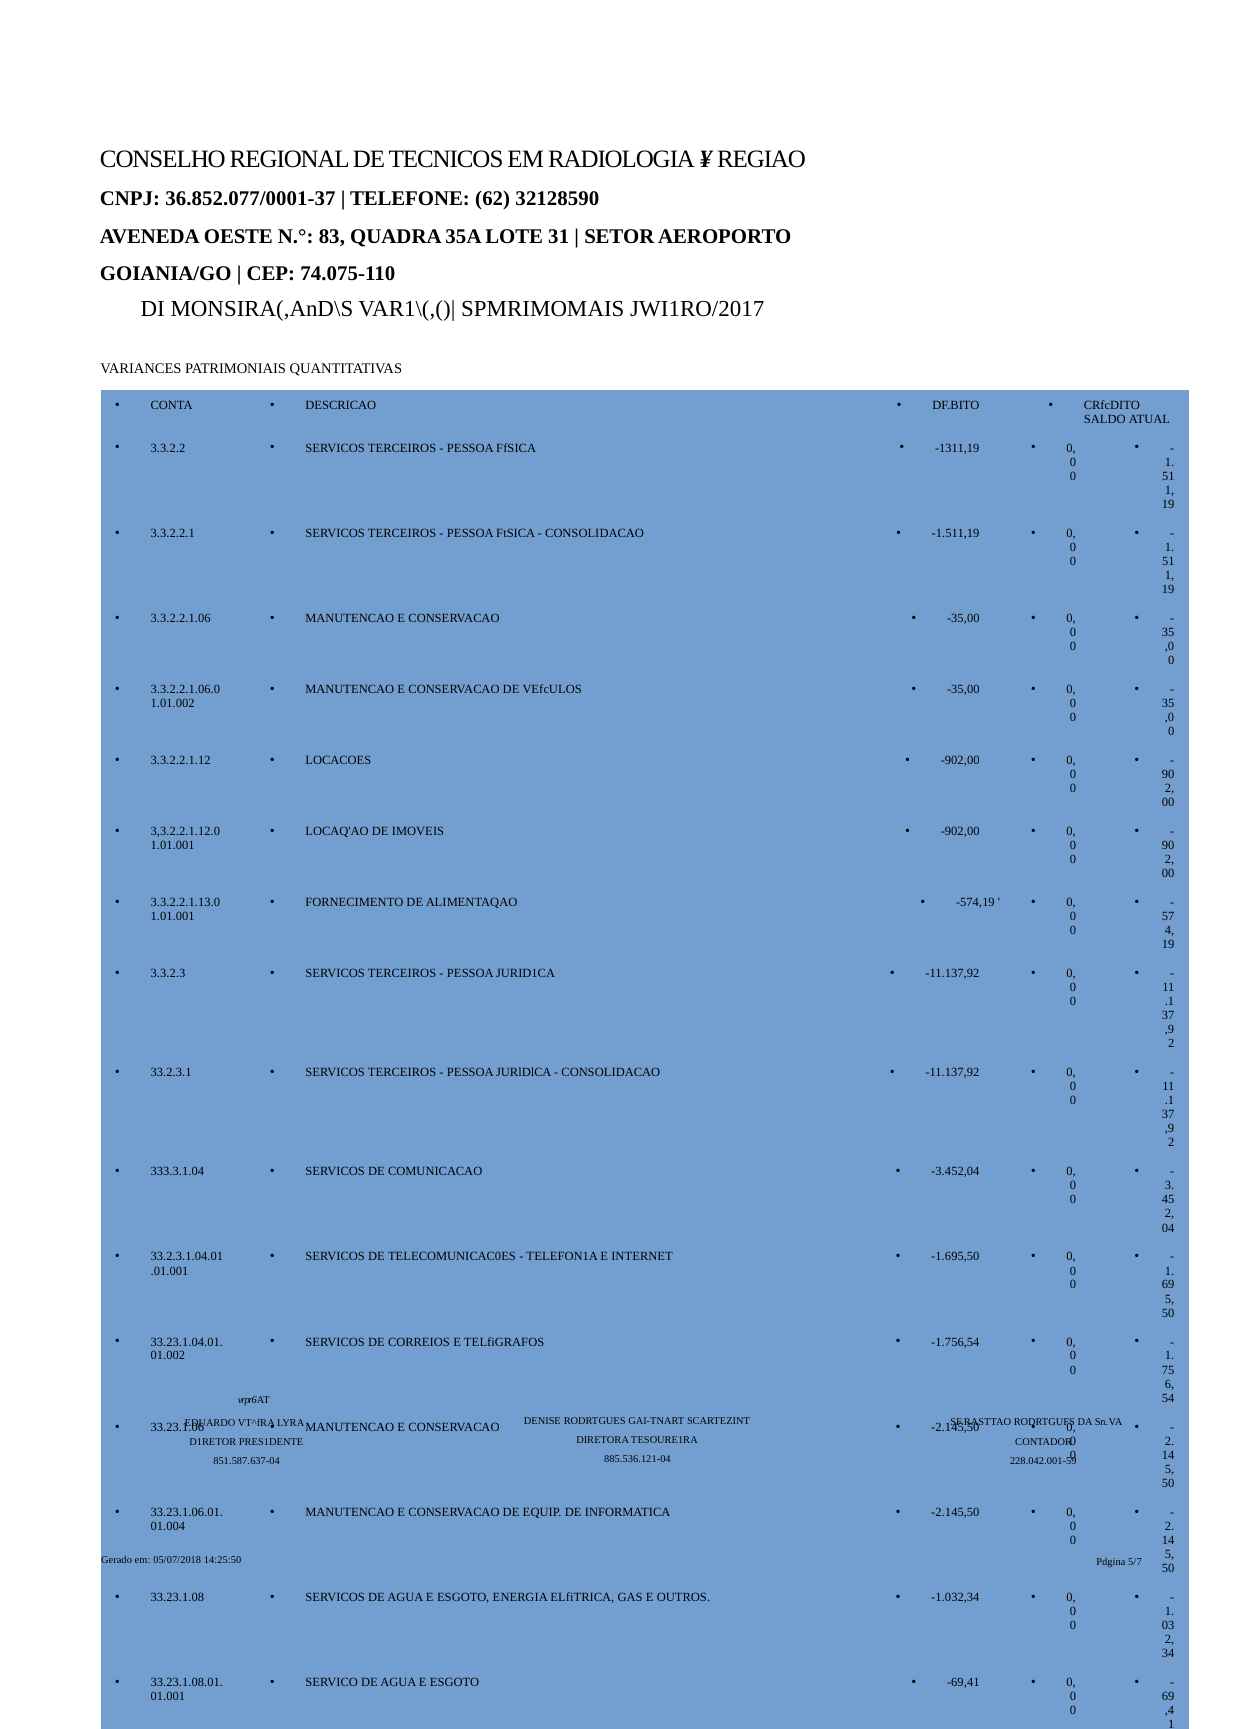

CONSELHO REGIONAL DE TECNICOS EM RADIOLOGIA ¥ REGIAO
CNPJ: 36.852.077/0001-37 | TELEFONE: (62) 32128590
AVENEDA OESTE N.°: 83, QUADRA 35A LOTE 31 | SETOR AEROPORTO
GOIANIA/GO | CEP: 74.075-110
DI MONSIRA(,AnD\S VAR1\(,()| SPMRIMOMAIS JWI1RO/2017
VARIANCES PATRIMONIAIS QUANTITATIVAS
| CONTA | DESCRICAO | DF.BITO | CRfcDITO SALDO atual | |
| --- | --- | --- | --- | --- |
| 3.3.2.2 | SERVICOS TERCEIROS - PESSOA FfSICA | -1311,19 | 0,00 | -1.511,19 |
| 3.3.2.2.1 | SERVICOS TERCEIROS - PESSOA FtSICA - CONSOLIDACAO | -1.511,19 | 0,00 | -1.511,19 |
| 3.3.2.2.1.06 | manutencAo e conservacAo | -35,00 | 0,00 | -35,00 |
| 3.3.2.2.1.06.01.01.002 | MANUTENCAO E CONSERVACAO DE VEfcULOS | -35,00 | 0,00 | -35,00 |
| 3.3.2.2.1.12 | LOCACOES | -902,00 | 0,00 | -902,00 |
| 3,3.2.2.1.12.01.01.001 | LOCAQ'AO DE IMOVEIS | -902,00 | 0,00 | -902,00 |
| 3.3.2.2.1.13.01.01.001 | FORNECIMENTO DE ALIMENTAQAO | -574,19 ' | 0,00 | -574,19 |
| 3.3.2.3 | SERVICOS TERCEIROS - PESSOA JURID1CA | -11.137,92 | 0,00 | -11.137,92 |
| 33.2.3.1 | SERVICOS TERCEIROS - PESSOA JURlDlCA - CONSOLIDACAO | -11.137,92 | 0,00 | -11.137,92 |
| 333.3.1.04 | SERVICOS DE COMUNICACAO | -3.452,04 | 0,00 | -3.452,04 |
| 33.2.3.1.04.01.01.001 | SERVICOS DE TELECOMUNICAC0ES - TELEFON1A E INTERNET | -1.695,50 | 0,00 | -1.695,50 |
| 33.23.1.04.01.01.002 | SERVICOS DE CORREIOS E TELfiGRAFOS | -1.756,54 | 0,00 | -1.756,54 |
| 33.23.1.06 | MANUTENCAO E CONSERVACAO | -2.145,50 | 0,00 | -2.145,50 |
| 33.23.1.06.01.01.004 | MANUTENCAO E CONSERVACAO DE EQUIP. DE INFORMATICA | -2.145,50 | 0,00 | -2.145,50 |
| 33.23.1.08 | SERVICOS DE AGUA E ESGOTO, ENERGIA ELfiTRICA, GAS E OUTROS. | -1.032,34 | 0,00 | -1.032,34 |
| 33.23.1.08.01.01.001 | SERVICO DE AGUA E ESGOTO | -69,41 | 0,00 | -69,41 |
| 33.2.3.1.0S.01.01.002 | SERVICO DE ENERGIA EL&TRICA | -962,93 | 0,00 | -962,93 |
| 33.23.1.10 | locacOes | -368,45 | 0,00 | -368,45 |
| 3.3.23.1.10.01.01.003 | LOCACAO DE MAQUINAS E EQUIPAMENTOS | -368,45 | 0,00 | -368,45 |
| 33.23.1.12 | SERVICOS DE TRANSPORTE | -852,10 | 0,00 | -852,10 |
| 3.3.23.1.12.01.01.001 | VALE-TRANSPORTE | -852,10 | 0,00 | -852.10 |
| 3.3.2.3.1.14.01.01.001 | ASSINATURAS DE REVISTAS, PERIODICOS E ANUIDADES | -224,04 | 0,00 | -224,04 |
| 33.23.1.29.01.01.001 | SEGURO EM GERAL | -24,19 | 0,00 | -24,19 |
vrpr6at
DENISE RODRTGUES GAI-TNART SCARTEZINT
DIRETORA TESOURE1RA
885.536.121-04
SF.RASTTAO RODRTGUFS DA Sn.VA
EDUARDO VT^fRA LYRA
D1RETOR PRES1DENTE 851.587.637-04
CONTADOR
228.042.001-59
Gerado em: 05/07/2018 14:25:50
Pdgina 5/7